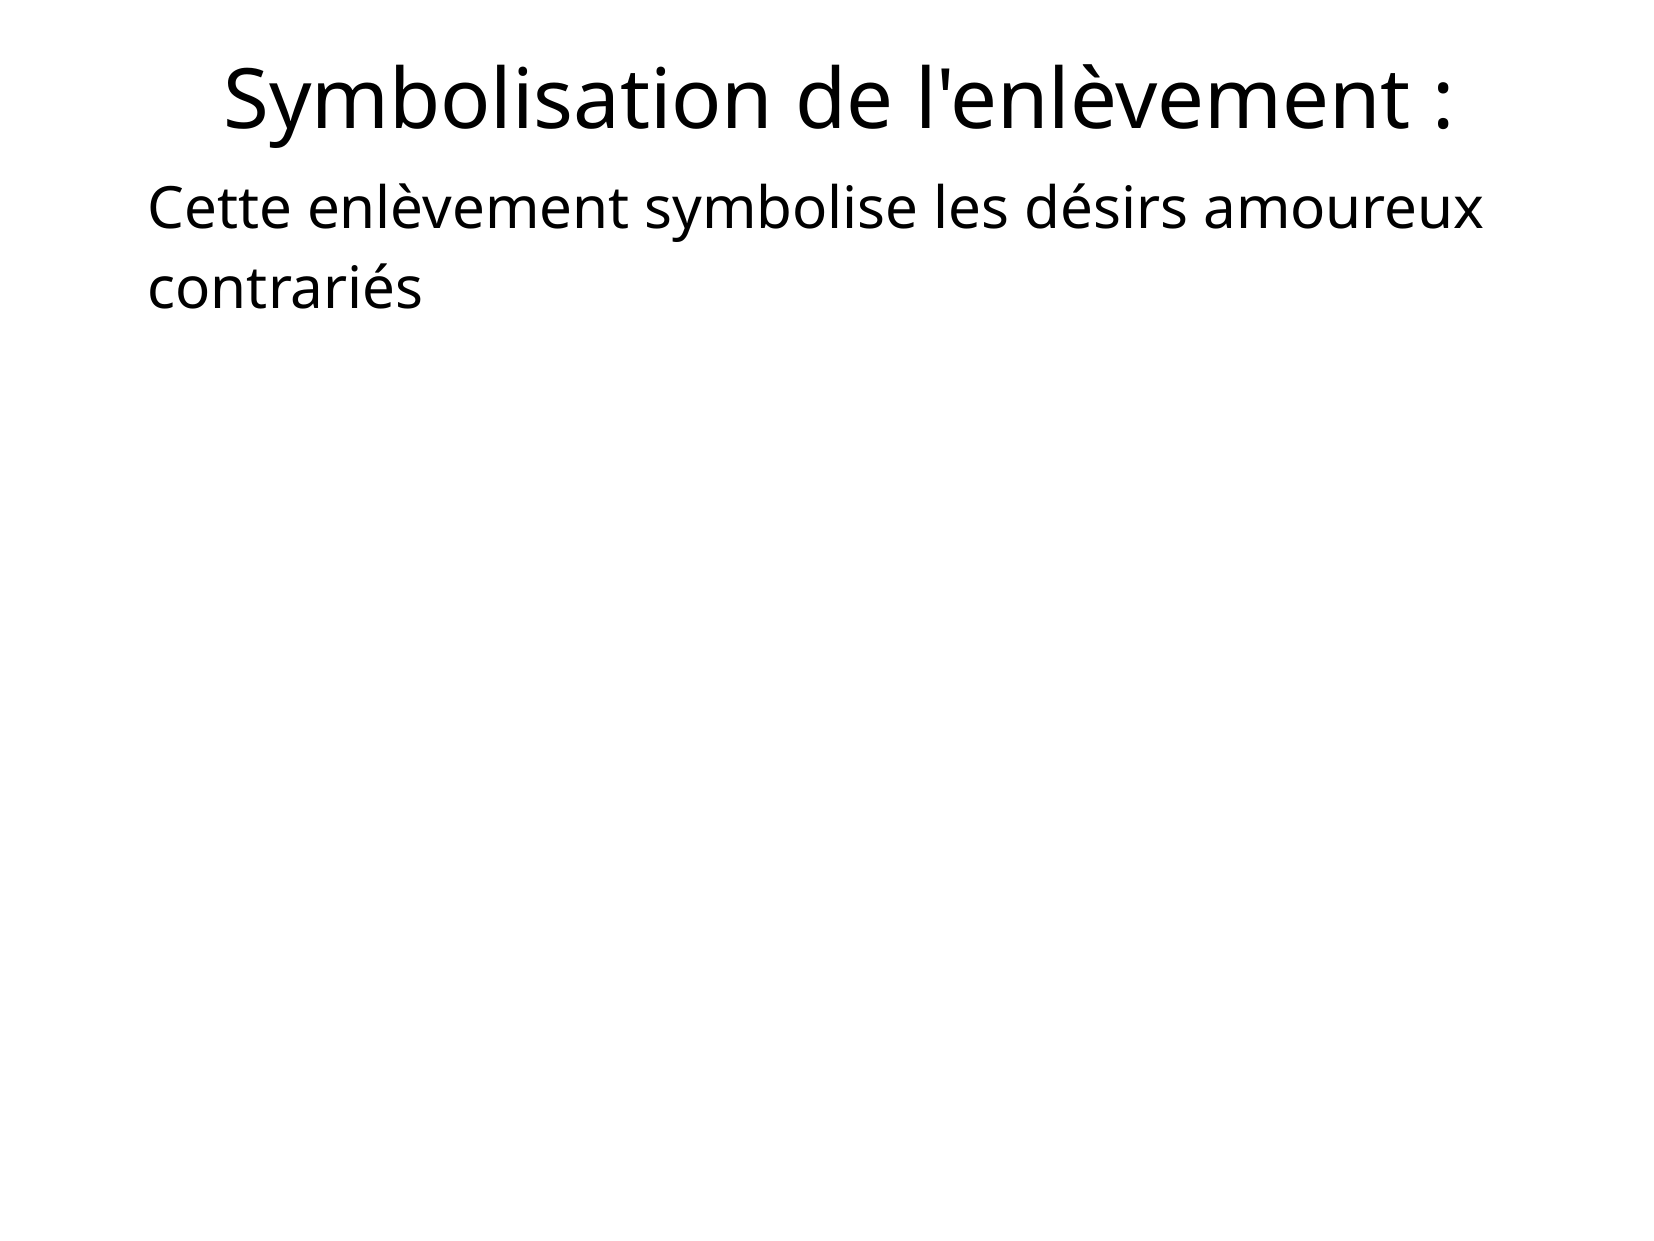

# Symbolisation de l'enlèvement :
Cette enlèvement symbolise les désirs amoureux contrariés